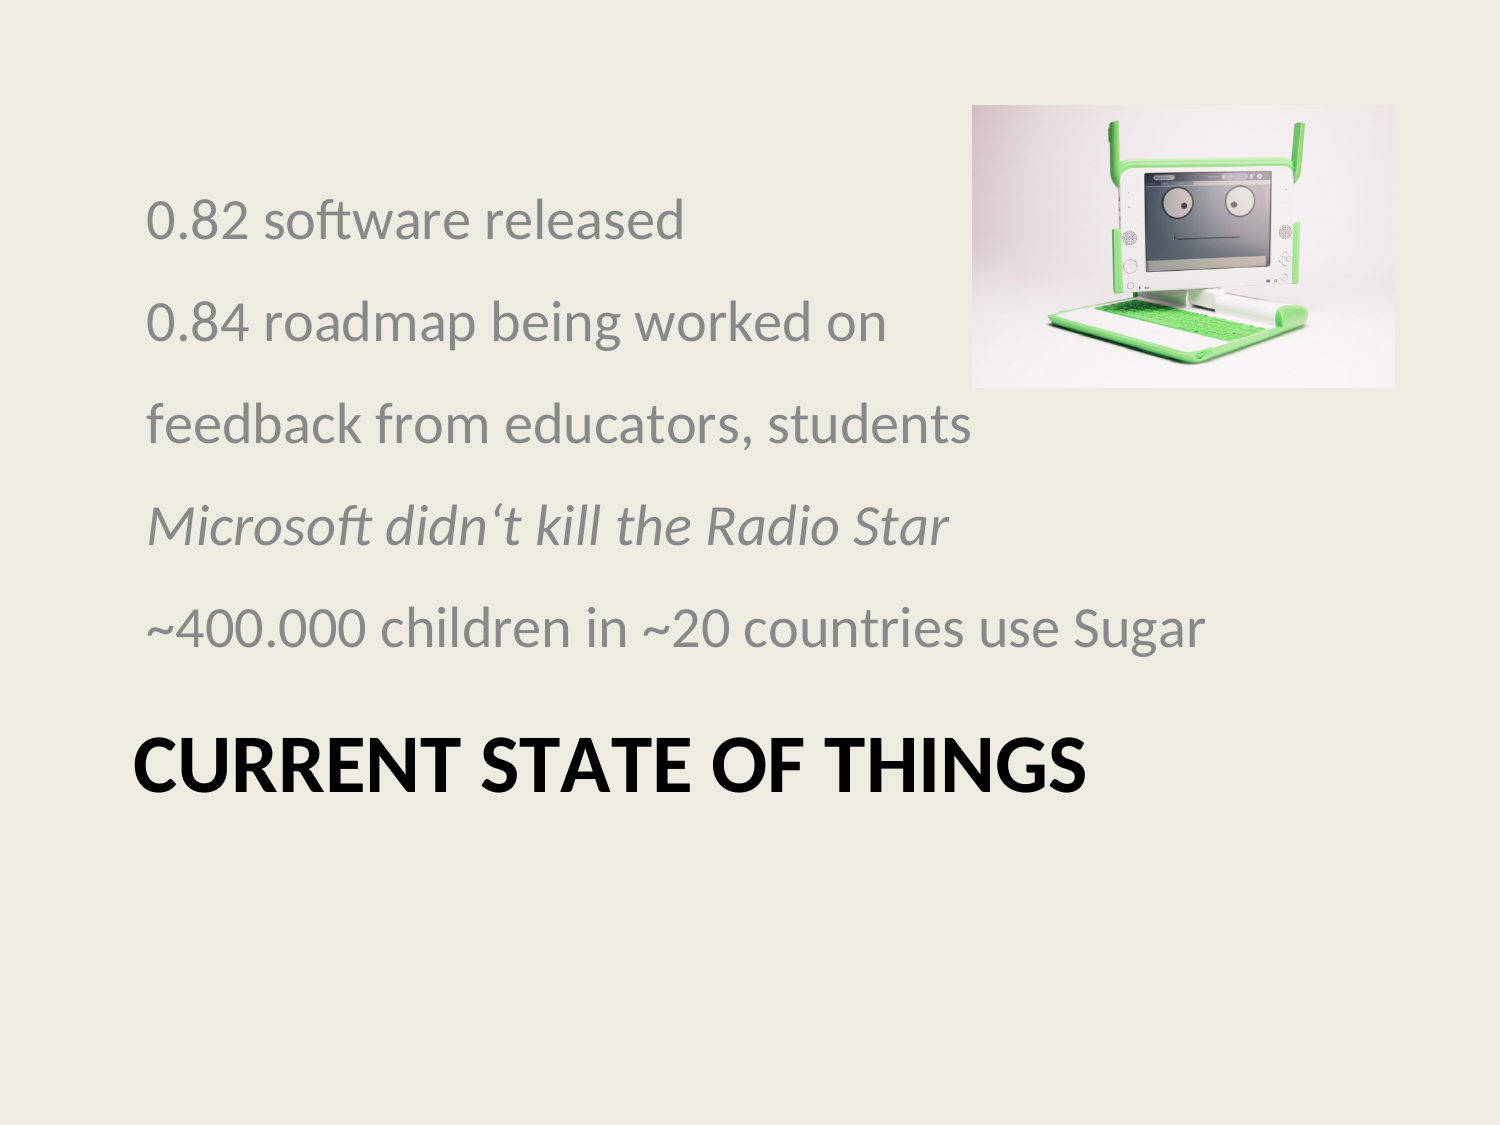

0.82 software released
 0.84 roadmap being worked on
 feedback from educators, students
 Microsoft didn‘t kill the Radio Star
 ~400.000 children in ~20 countries use Sugar
# CURRENT STATE OF THINGS